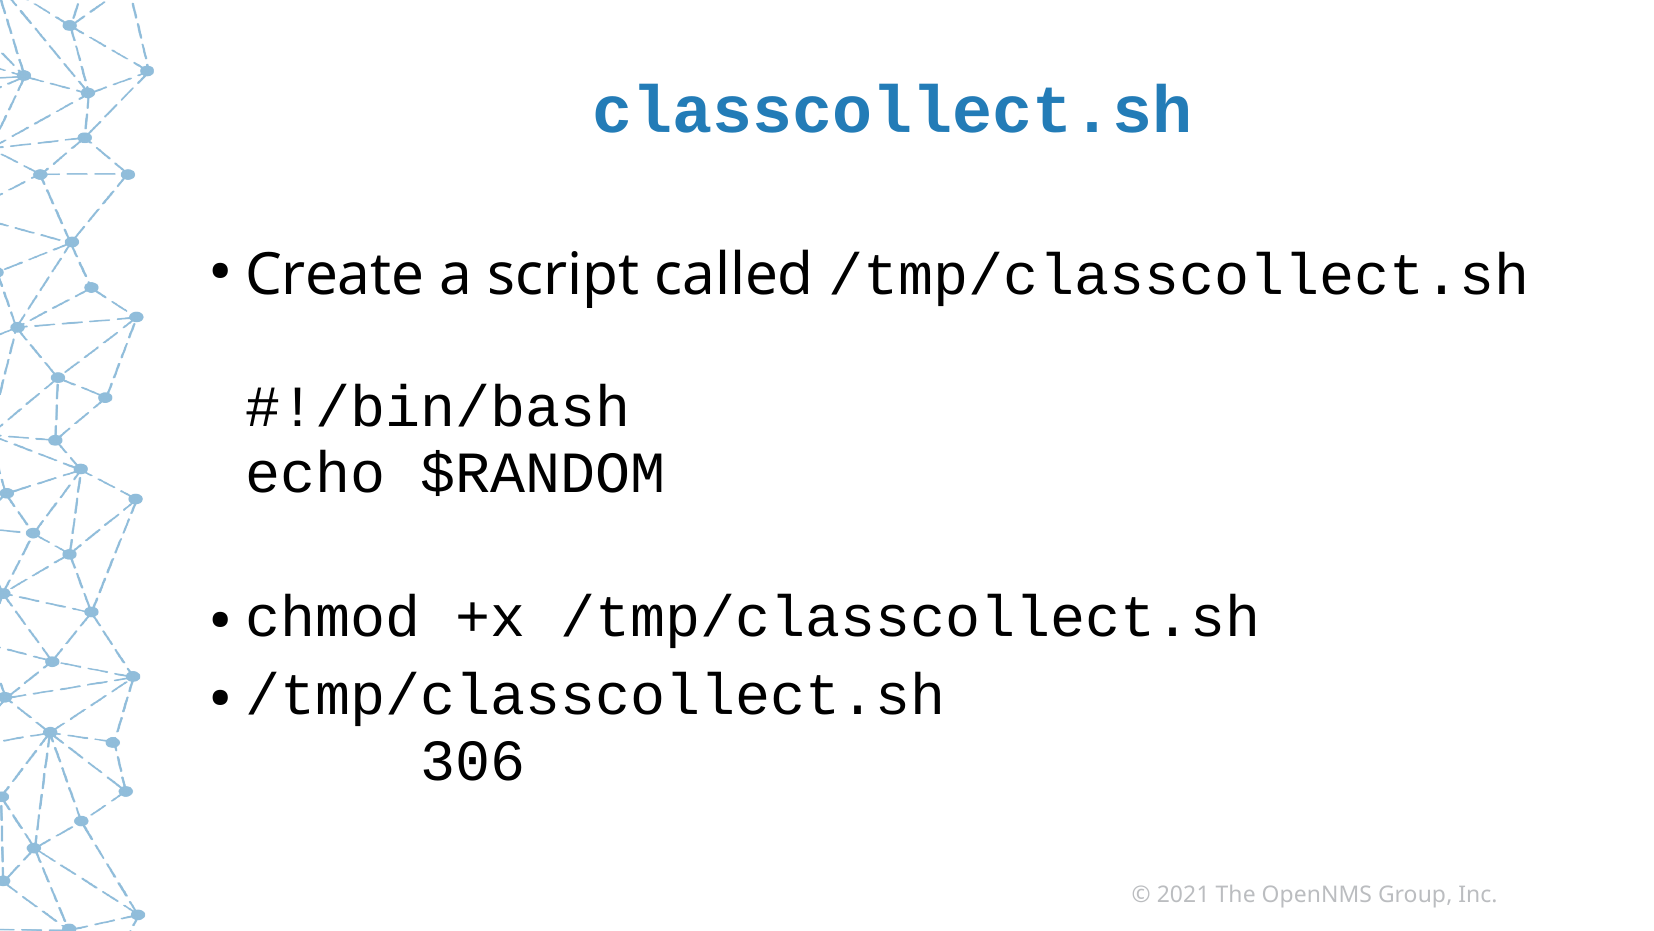

# classcollect.sh
Create a script called /tmp/classcollect.sh
#!/bin/bash
echo $RANDOM
chmod +x /tmp/classcollect.sh
/tmp/classcollect.sh
 306